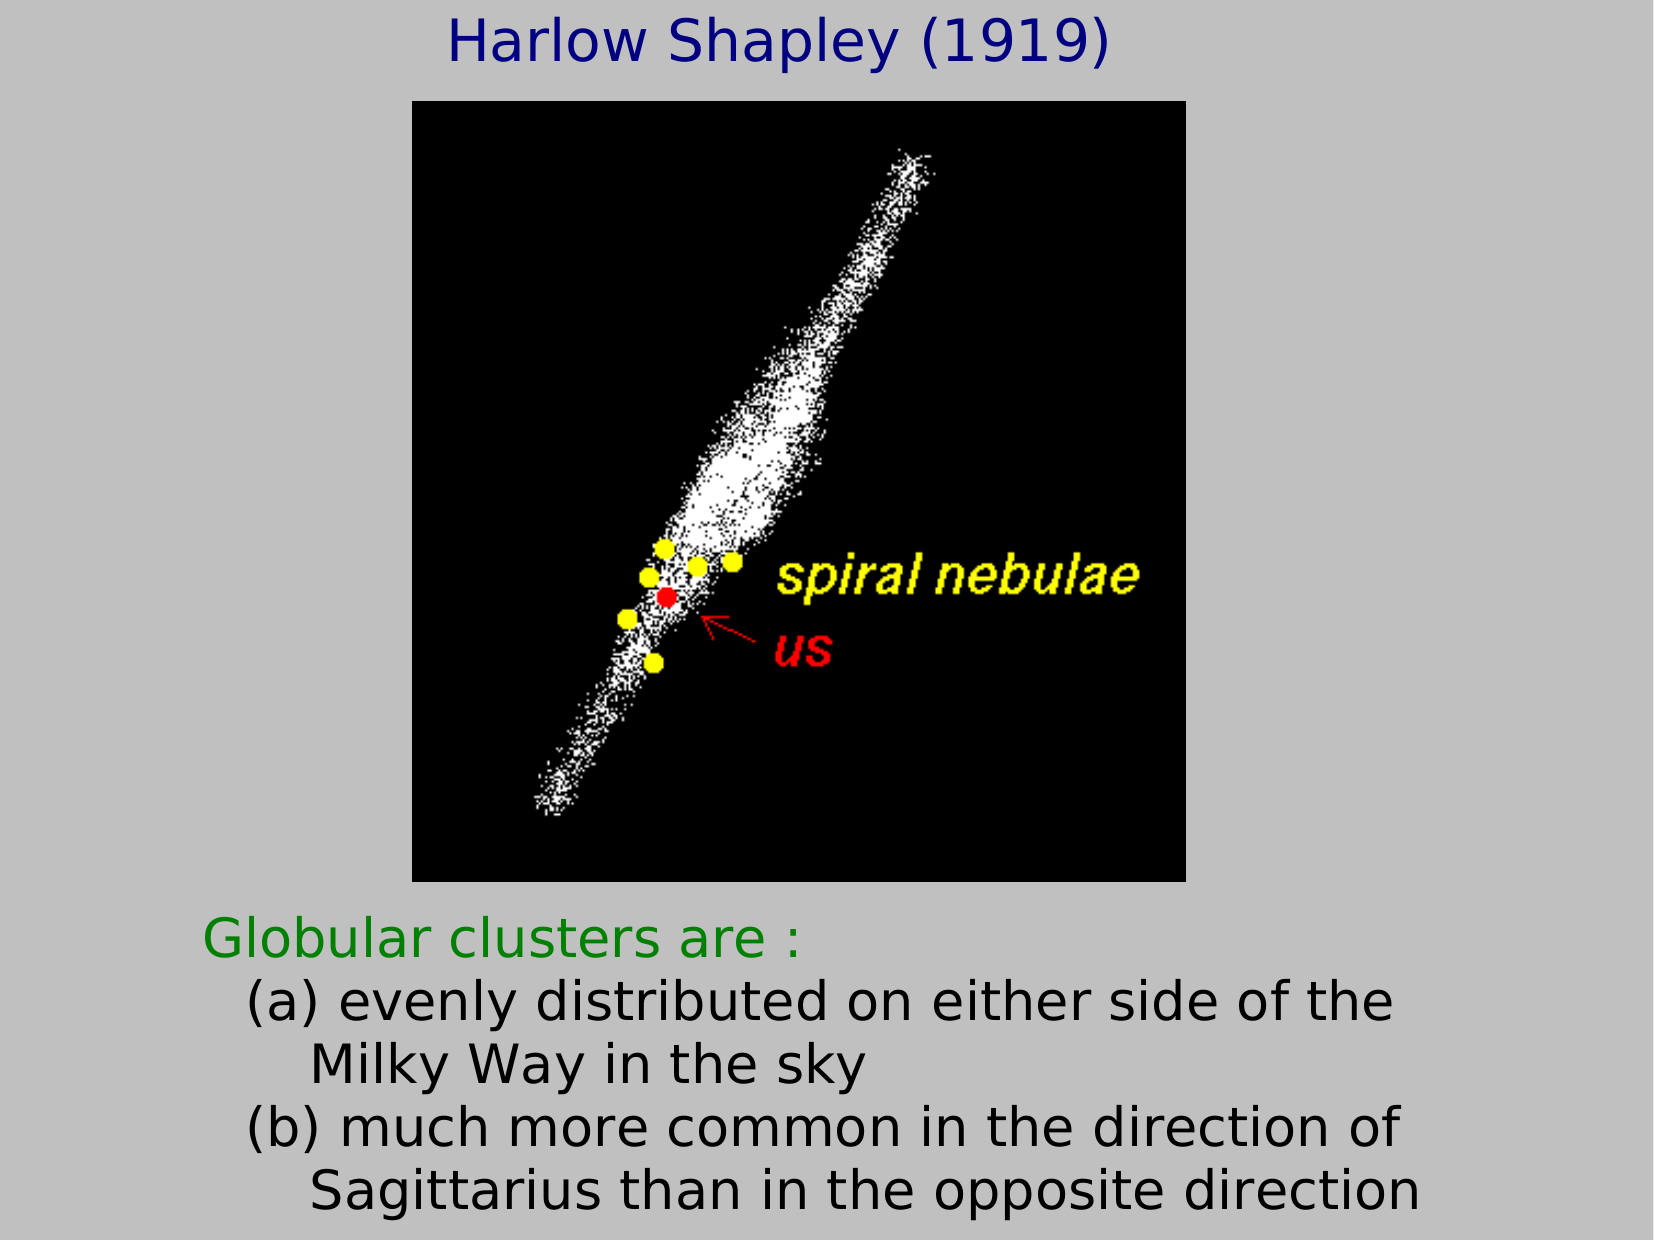

Harlow Shapley (1919)
Globular clusters are :
(a) evenly distributed on either side of the Milky Way in the sky
(b) much more common in the direction of Sagittarius than in the opposite direction